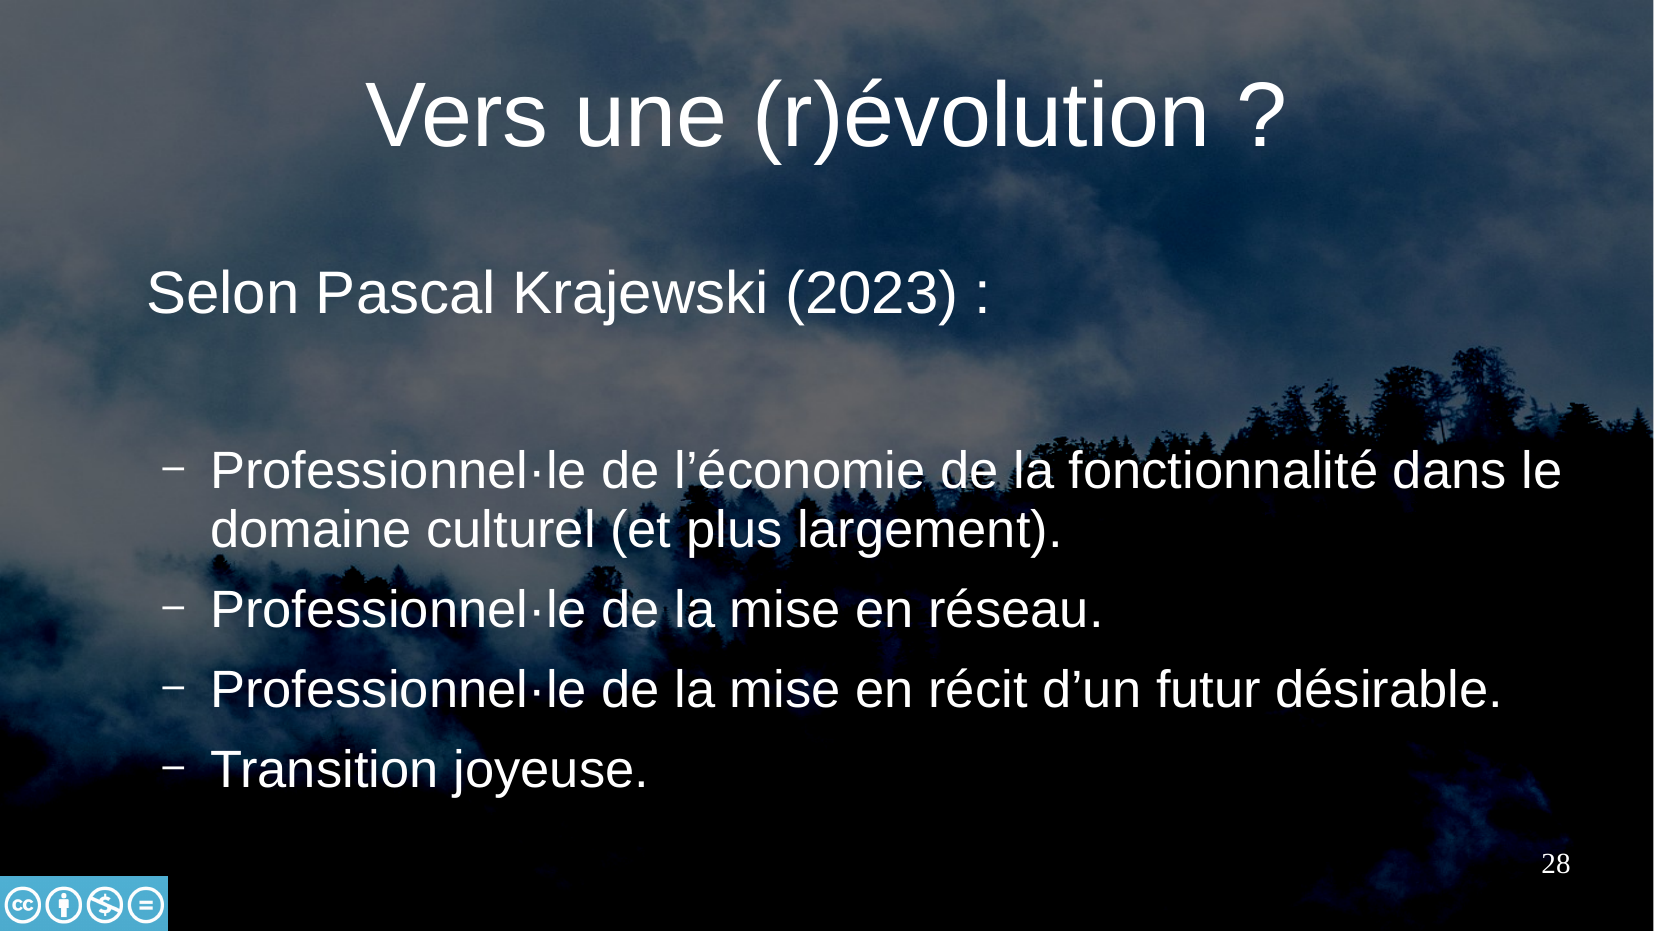

# Vers une (r)évolution ?
Selon Pascal Krajewski (2023) :
Professionnel·le de l’économie de la fonctionnalité dans le domaine culturel (et plus largement).
Professionnel·le de la mise en réseau.
Professionnel·le de la mise en récit d’un futur désirable.
Transition joyeuse.
28